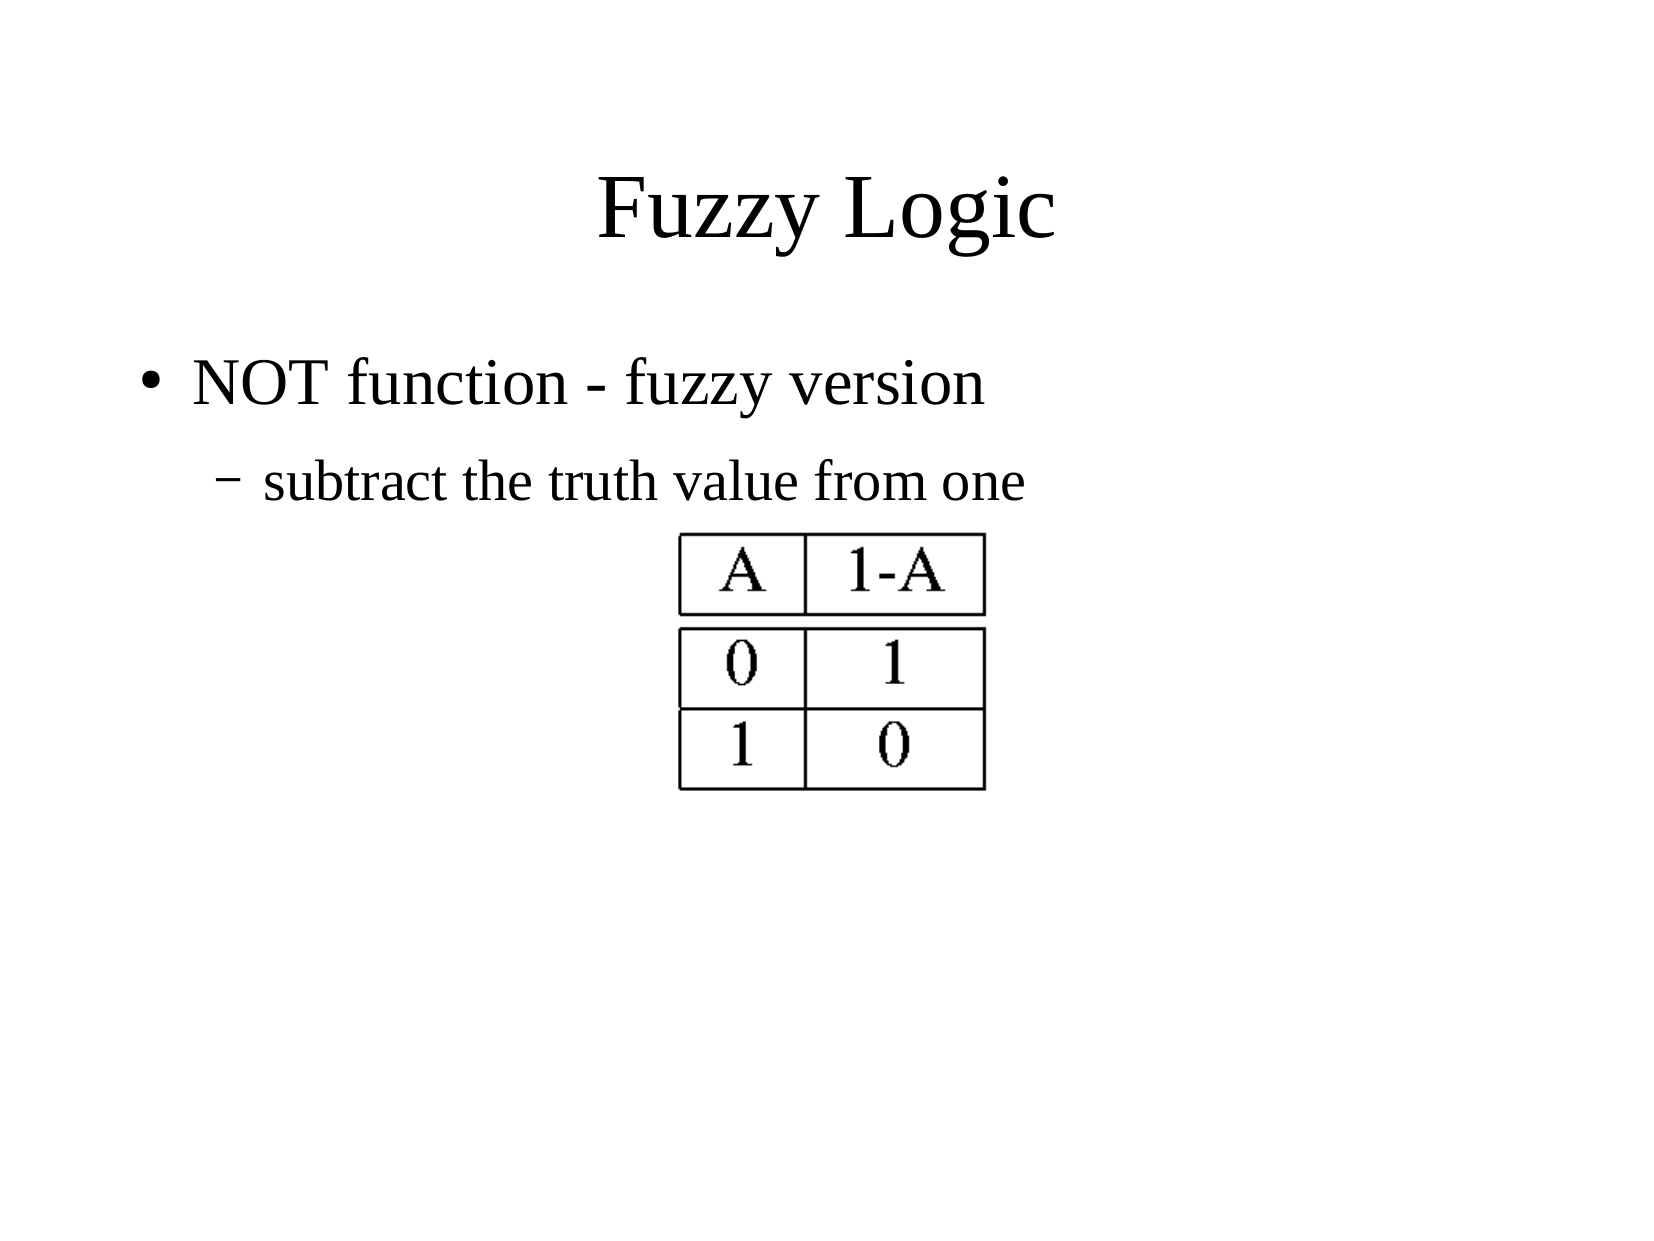

# Fuzzy Logic
NOT function - fuzzy version
subtract the truth value from one